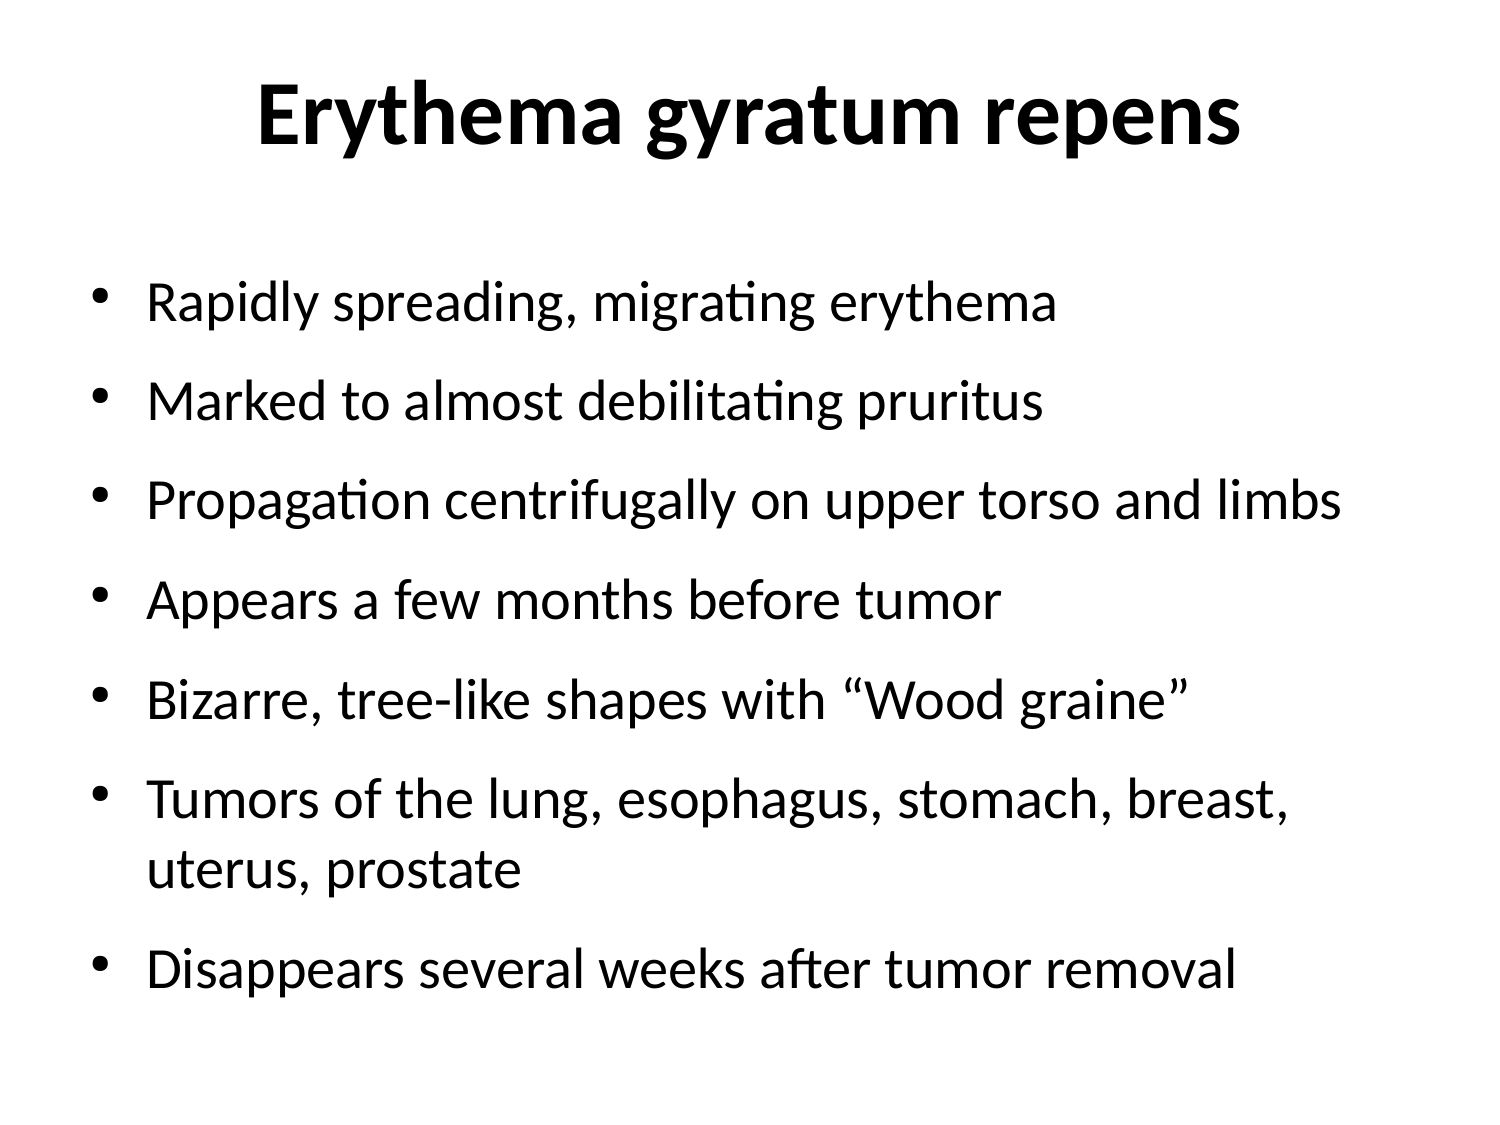

# Erythema gyratum repens
Rapidly spreading, migrating erythema
Marked to almost debilitating pruritus
Propagation centrifugally on upper torso and limbs
Appears a few months before tumor
Bizarre, tree-like shapes with “Wood graine”
Tumors of the lung, esophagus, stomach, breast, uterus, prostate
Disappears several weeks after tumor removal